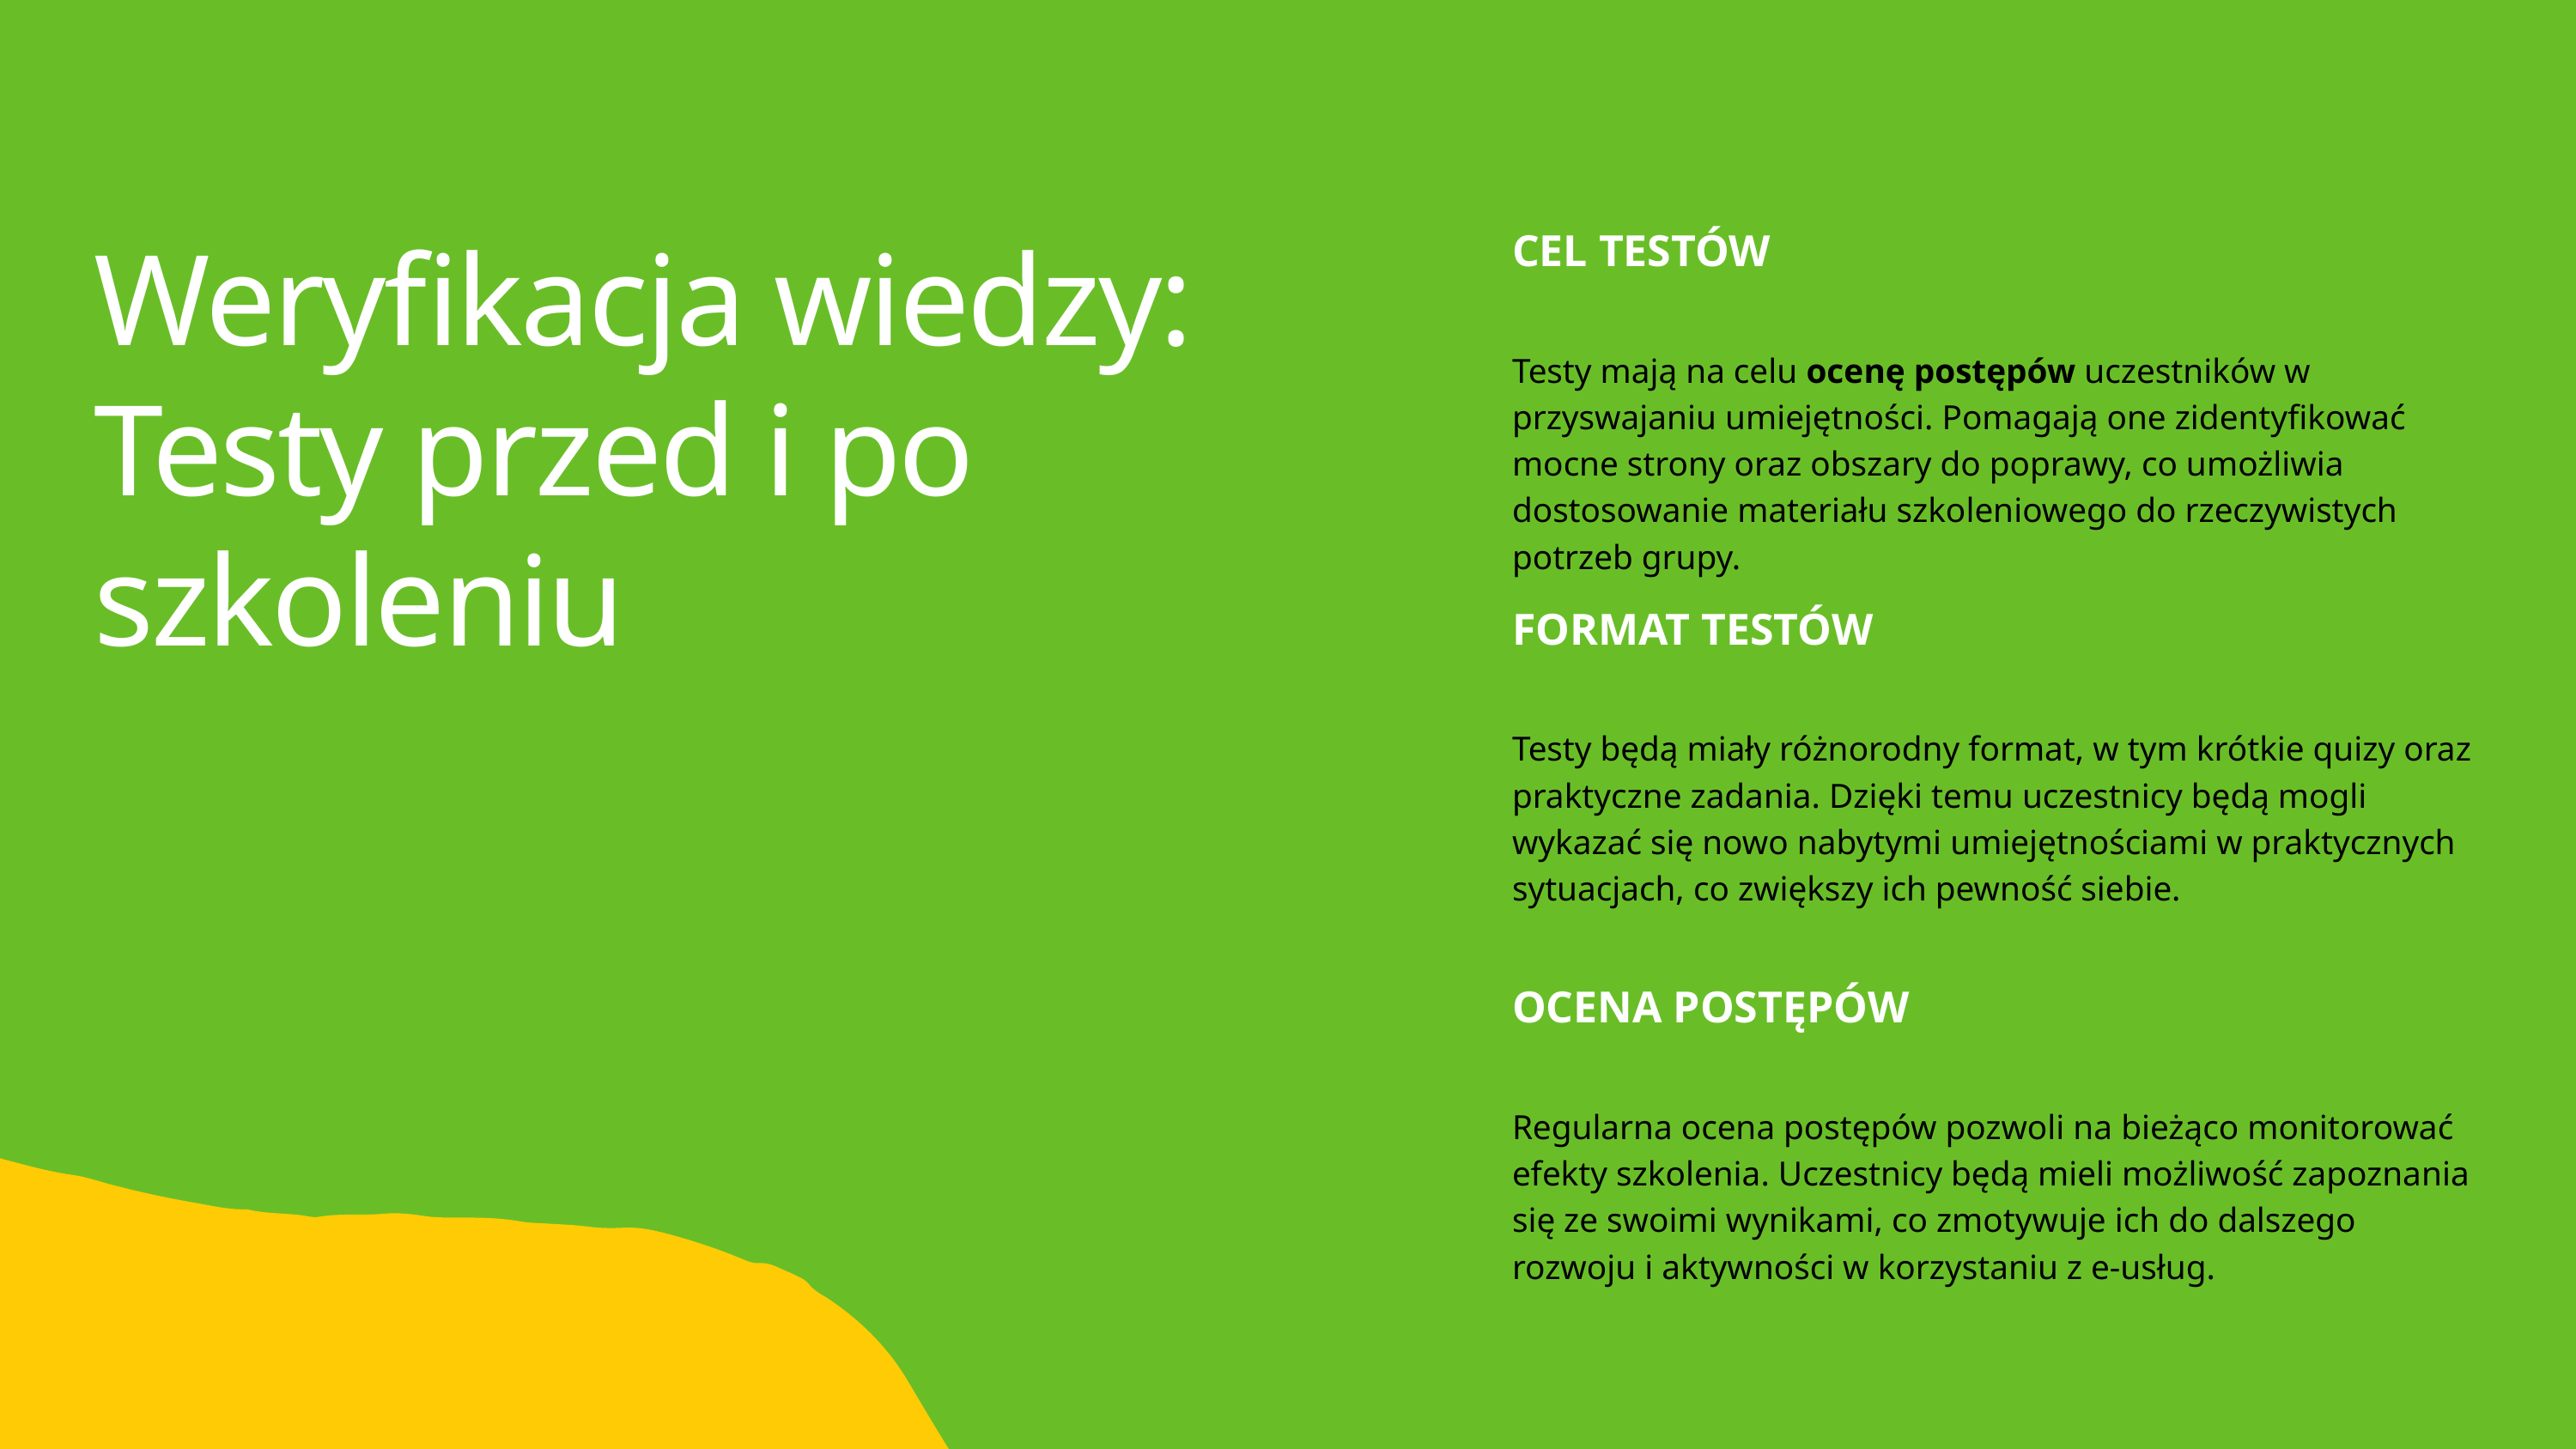

CEL TESTÓW
Testy mają na celu ocenę postępów uczestników w przyswajaniu umiejętności. Pomagają one zidentyfikować mocne strony oraz obszary do poprawy, co umożliwia dostosowanie materiału szkoleniowego do rzeczywistych potrzeb grupy.
Weryfikacja wiedzy: Testy przed i po szkoleniu
FORMAT TESTÓW
Testy będą miały różnorodny format, w tym krótkie quizy oraz praktyczne zadania. Dzięki temu uczestnicy będą mogli wykazać się nowo nabytymi umiejętnościami w praktycznych sytuacjach, co zwiększy ich pewność siebie.
OCENA POSTĘPÓW
Regularna ocena postępów pozwoli na bieżąco monitorować efekty szkolenia. Uczestnicy będą mieli możliwość zapoznania się ze swoimi wynikami, co zmotywuje ich do dalszego rozwoju i aktywności w korzystaniu z e-usług.